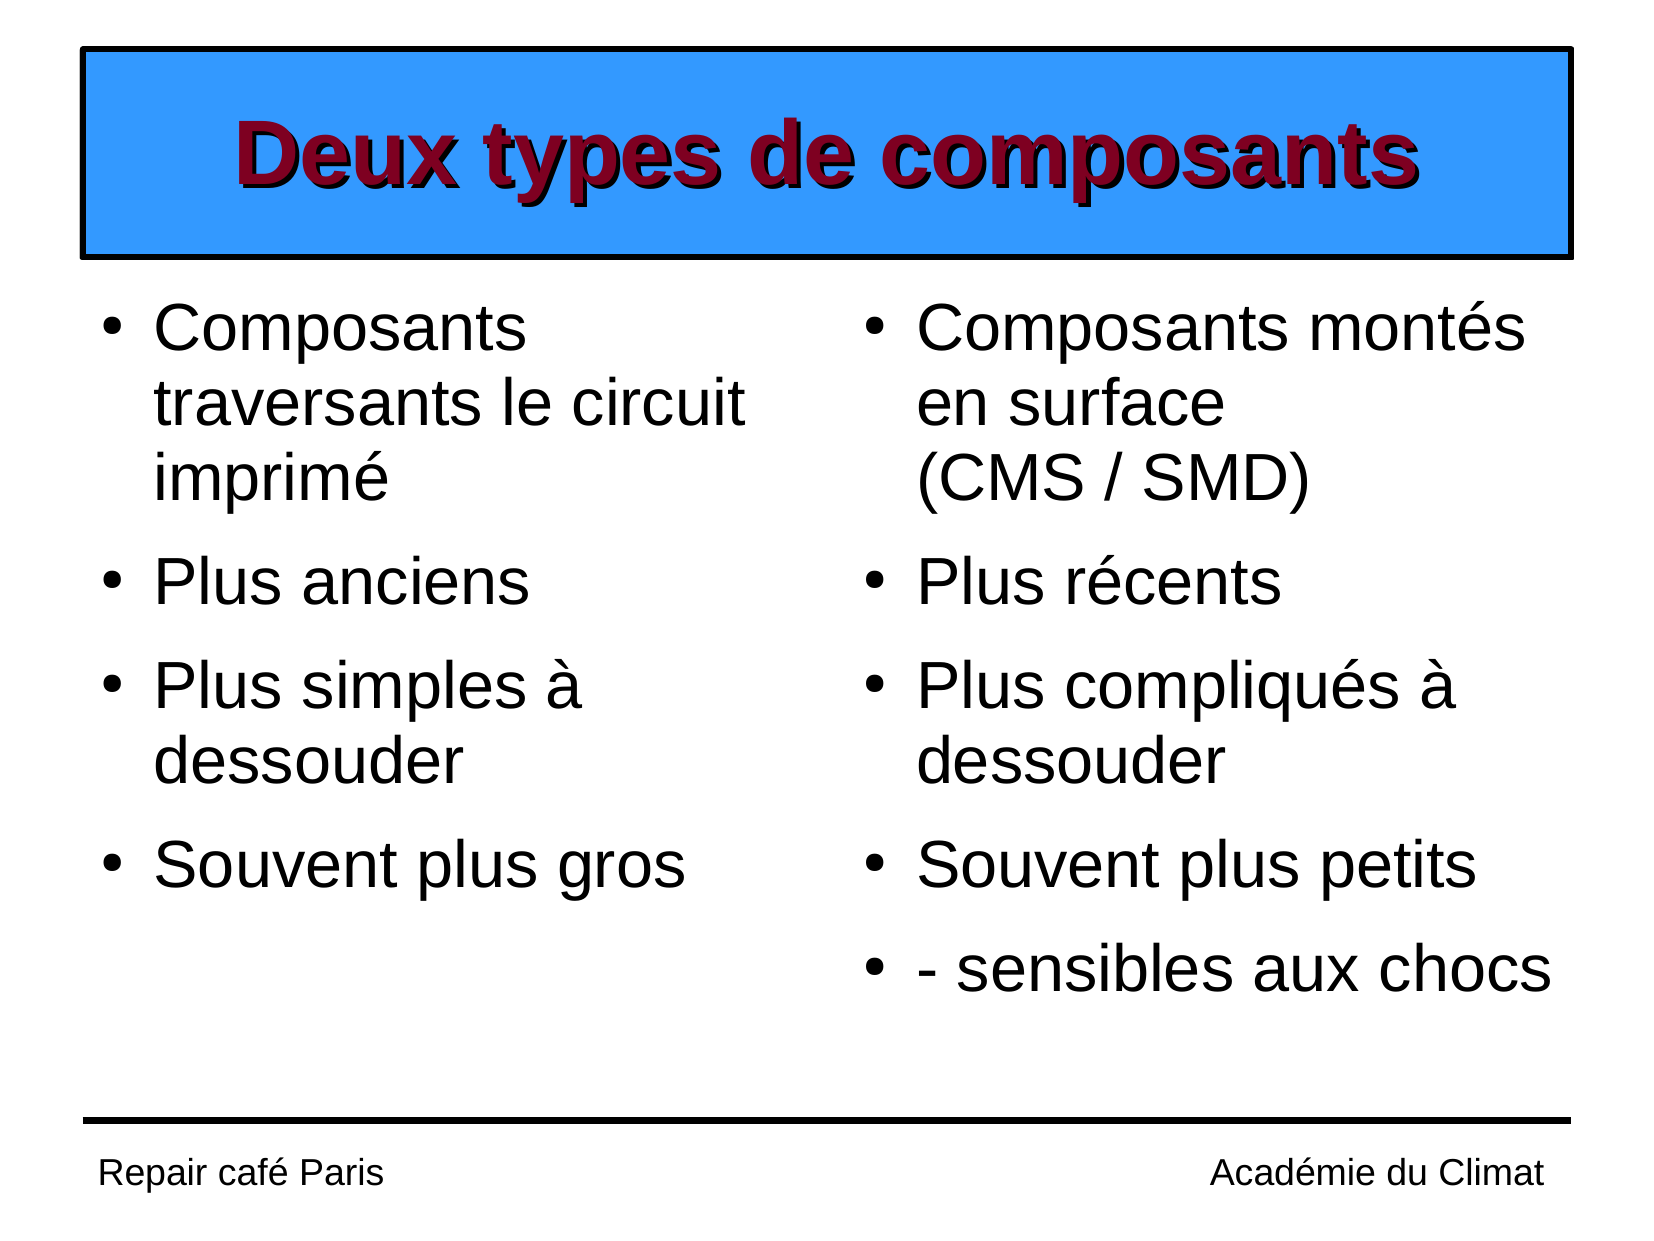

# Deux types de composants
Composants traversants le circuit imprimé
Plus anciens
Plus simples à dessouder
Souvent plus gros
Composants montés en surface
(CMS / SMD)
Plus récents
Plus compliqués à dessouder
Souvent plus petits
- sensibles aux chocs
Repair café Paris	Académie du Climat